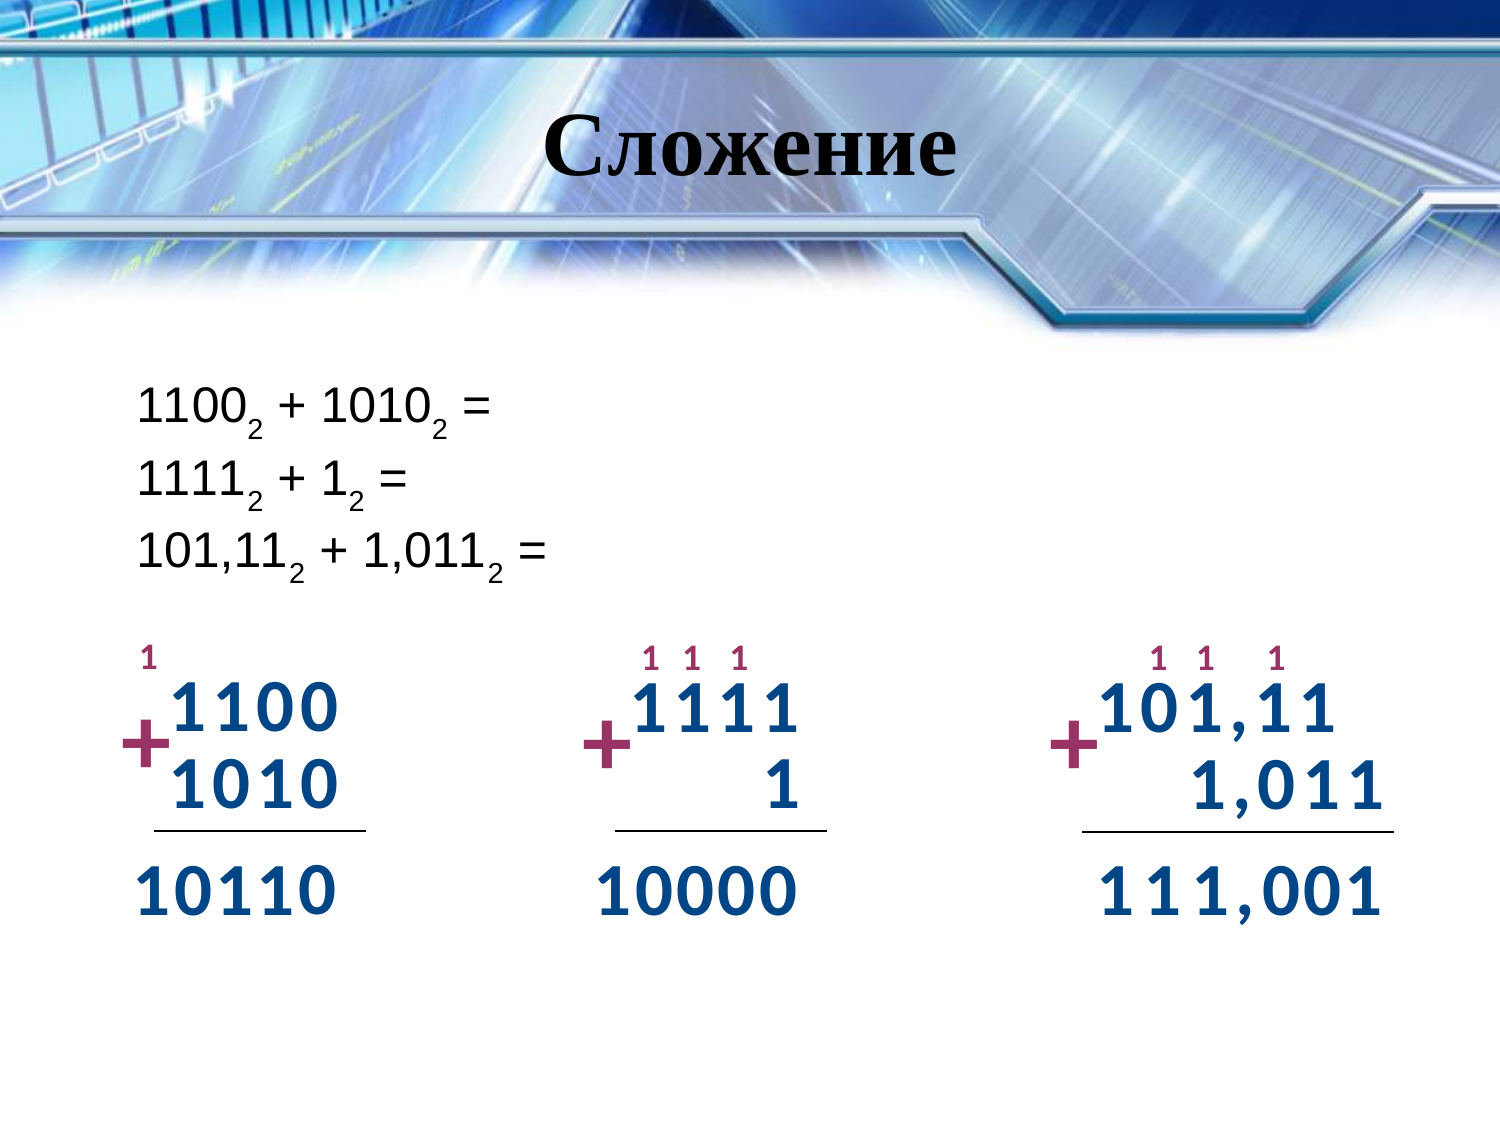

# Сложение
11002 + 10102 =
11112 + 12 =
101,112 + 1,0112 =
1
1
1
1
1
1
1
1100
1111
101,11
+
+
+
1010
1
1,011
0
1
0
1
1
0
1
0
0
0
0
1
1
0
1,
1